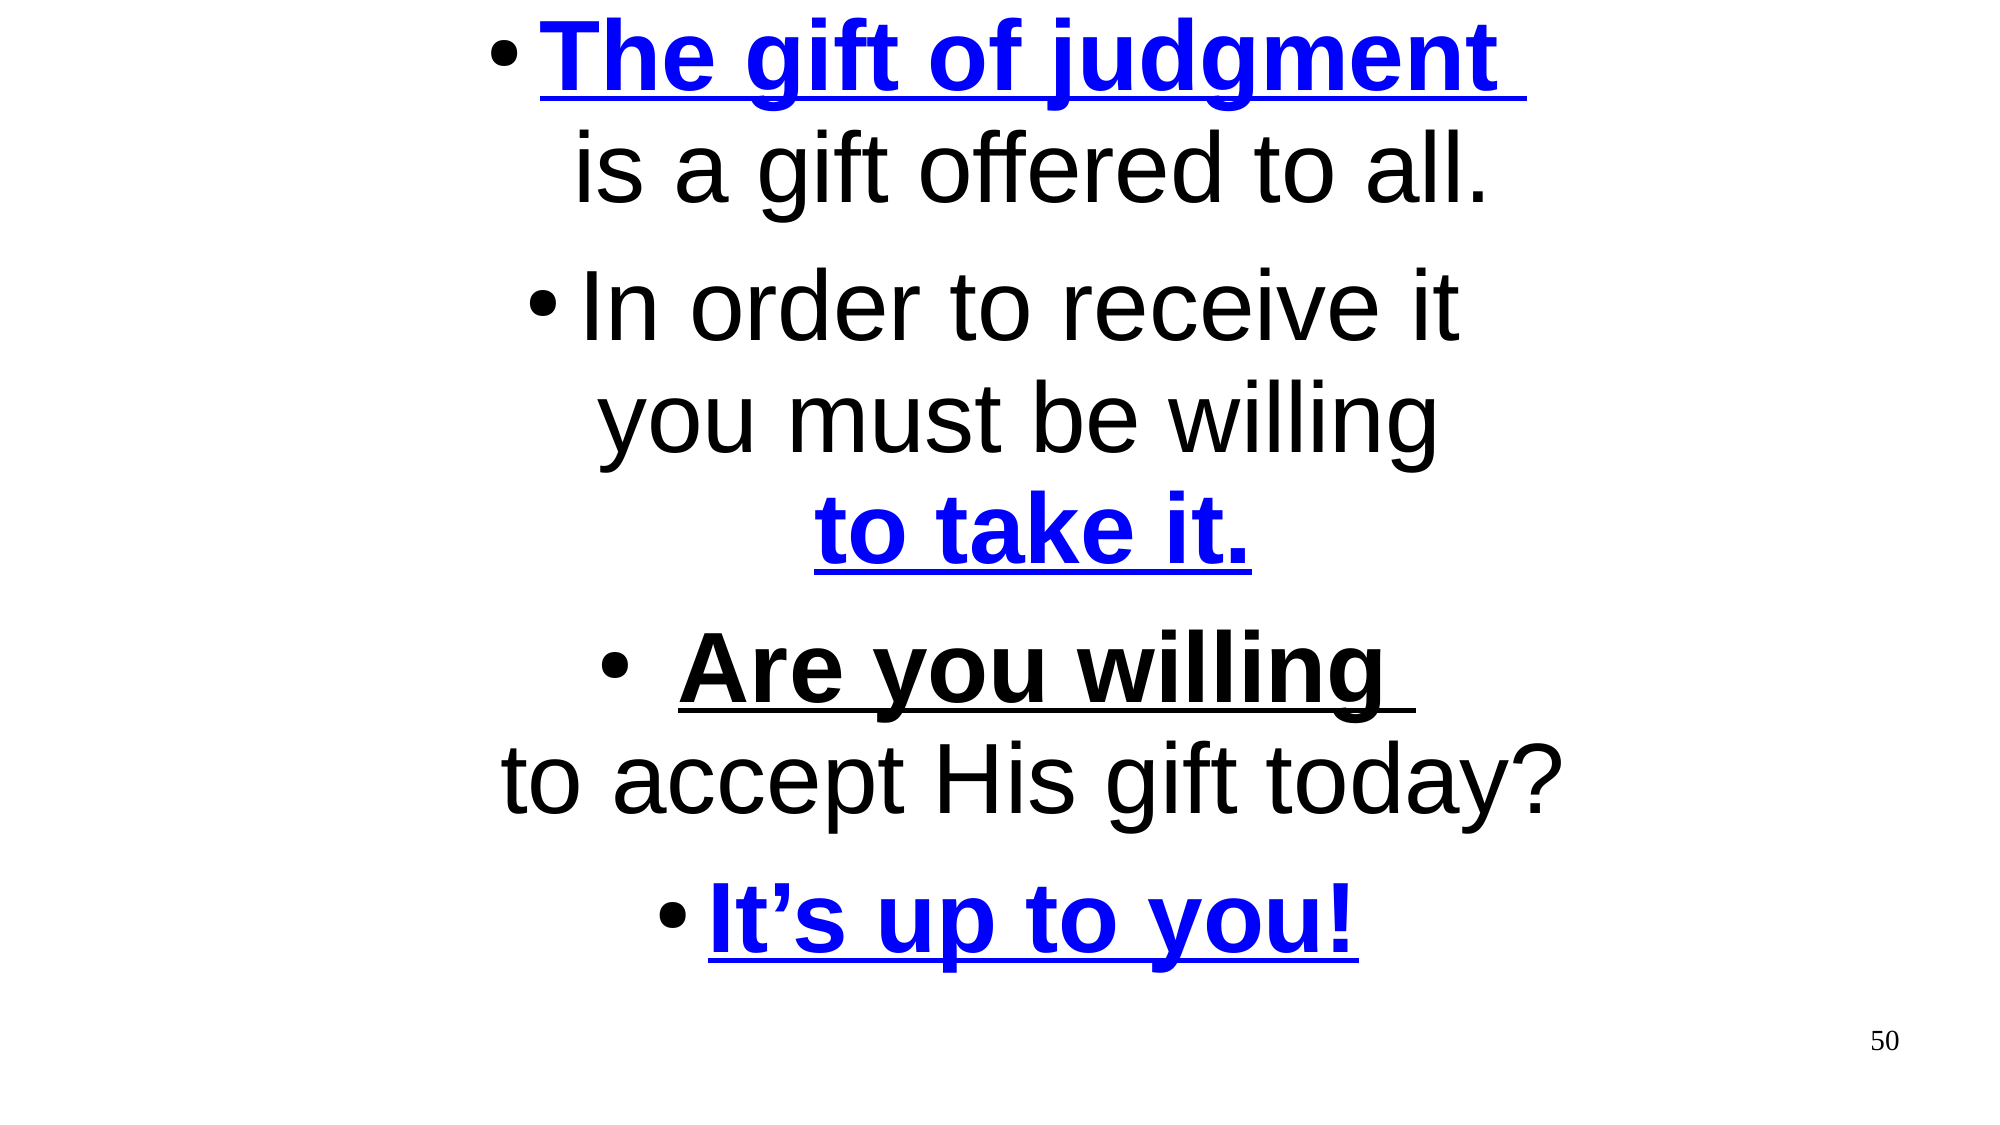

# The gift of judgment is a gift offered to all.
In order to receive it
you must be willing
to take it.
 Are you willing
to accept His gift today?
It’s up to you!
50